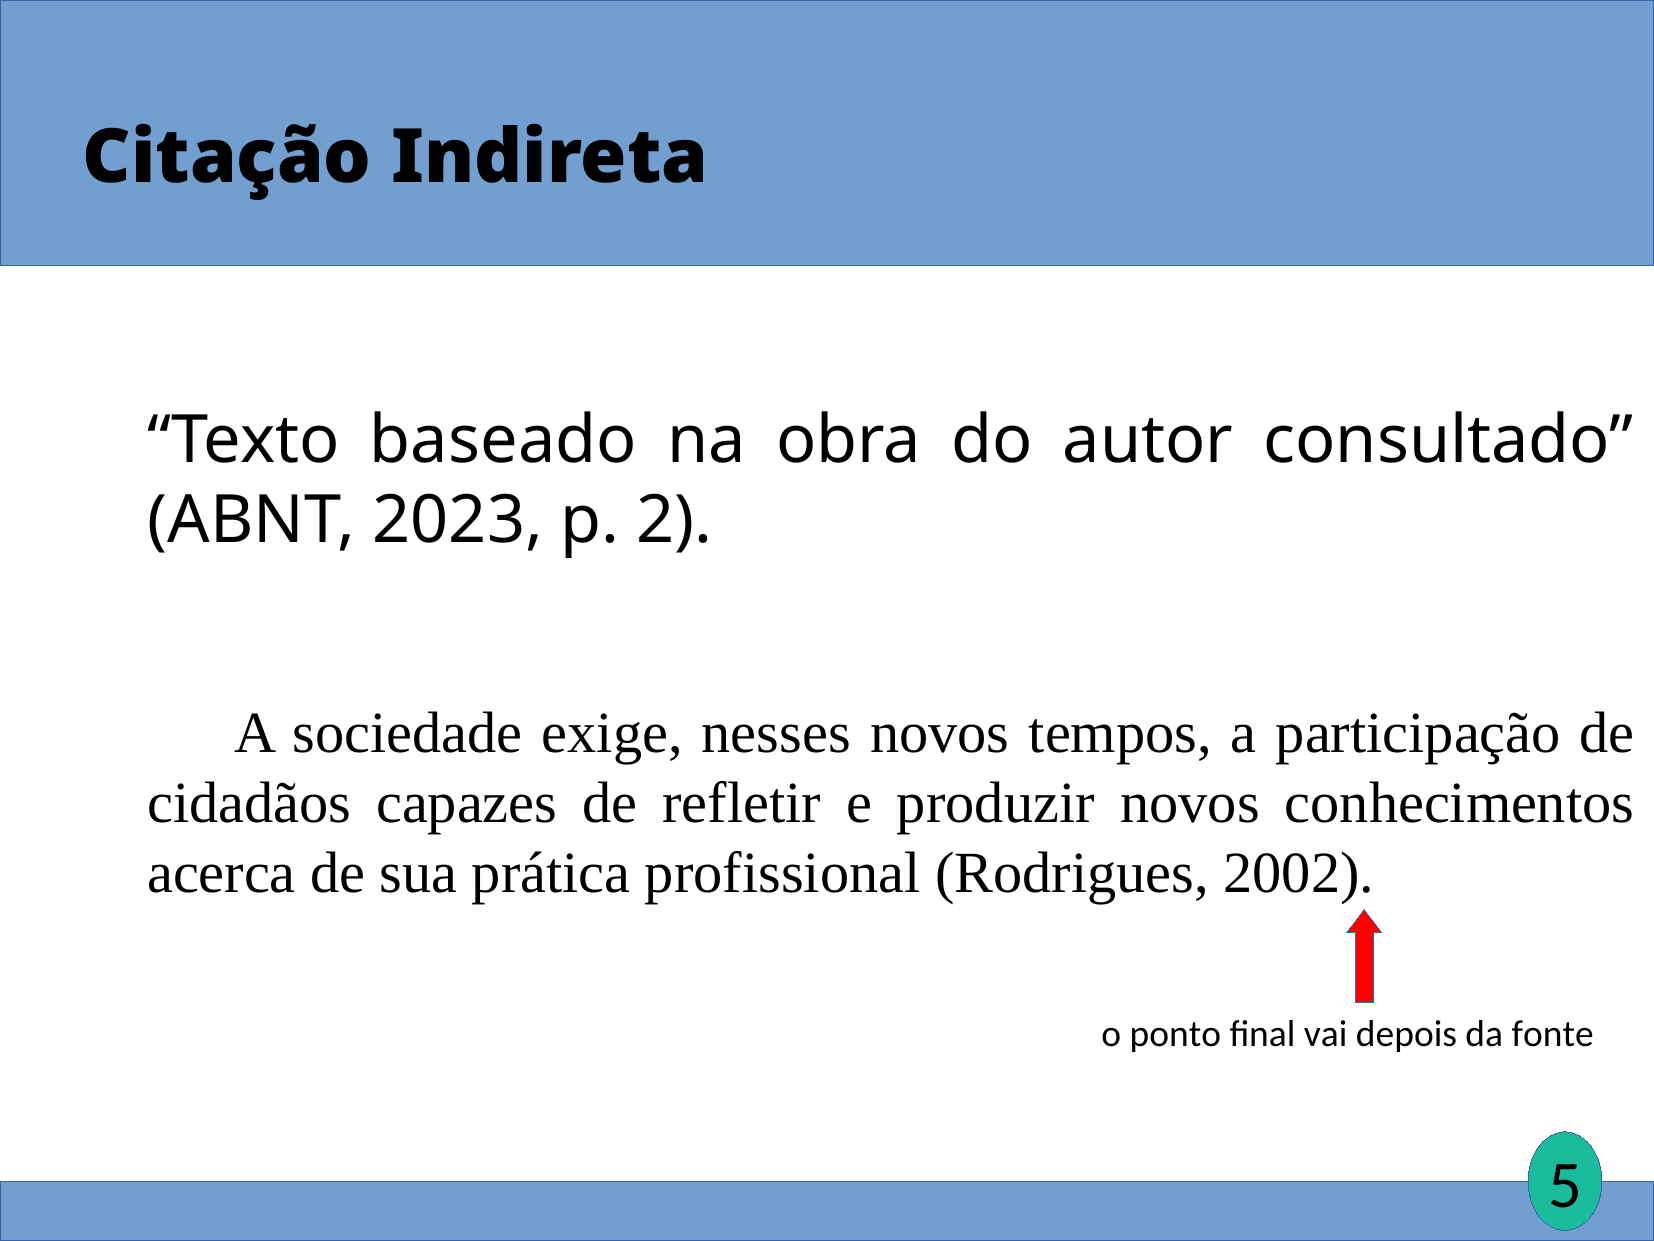

# Citação Indireta
“Texto baseado na obra do autor consultado” (ABNT, 2023, p. 2).
A sociedade exige, nesses novos tempos, a participação de cidadãos capazes de refletir e produzir novos conhecimentos acerca de sua prática profissional (Rodrigues, 2002).
o ponto final vai depois da fonte